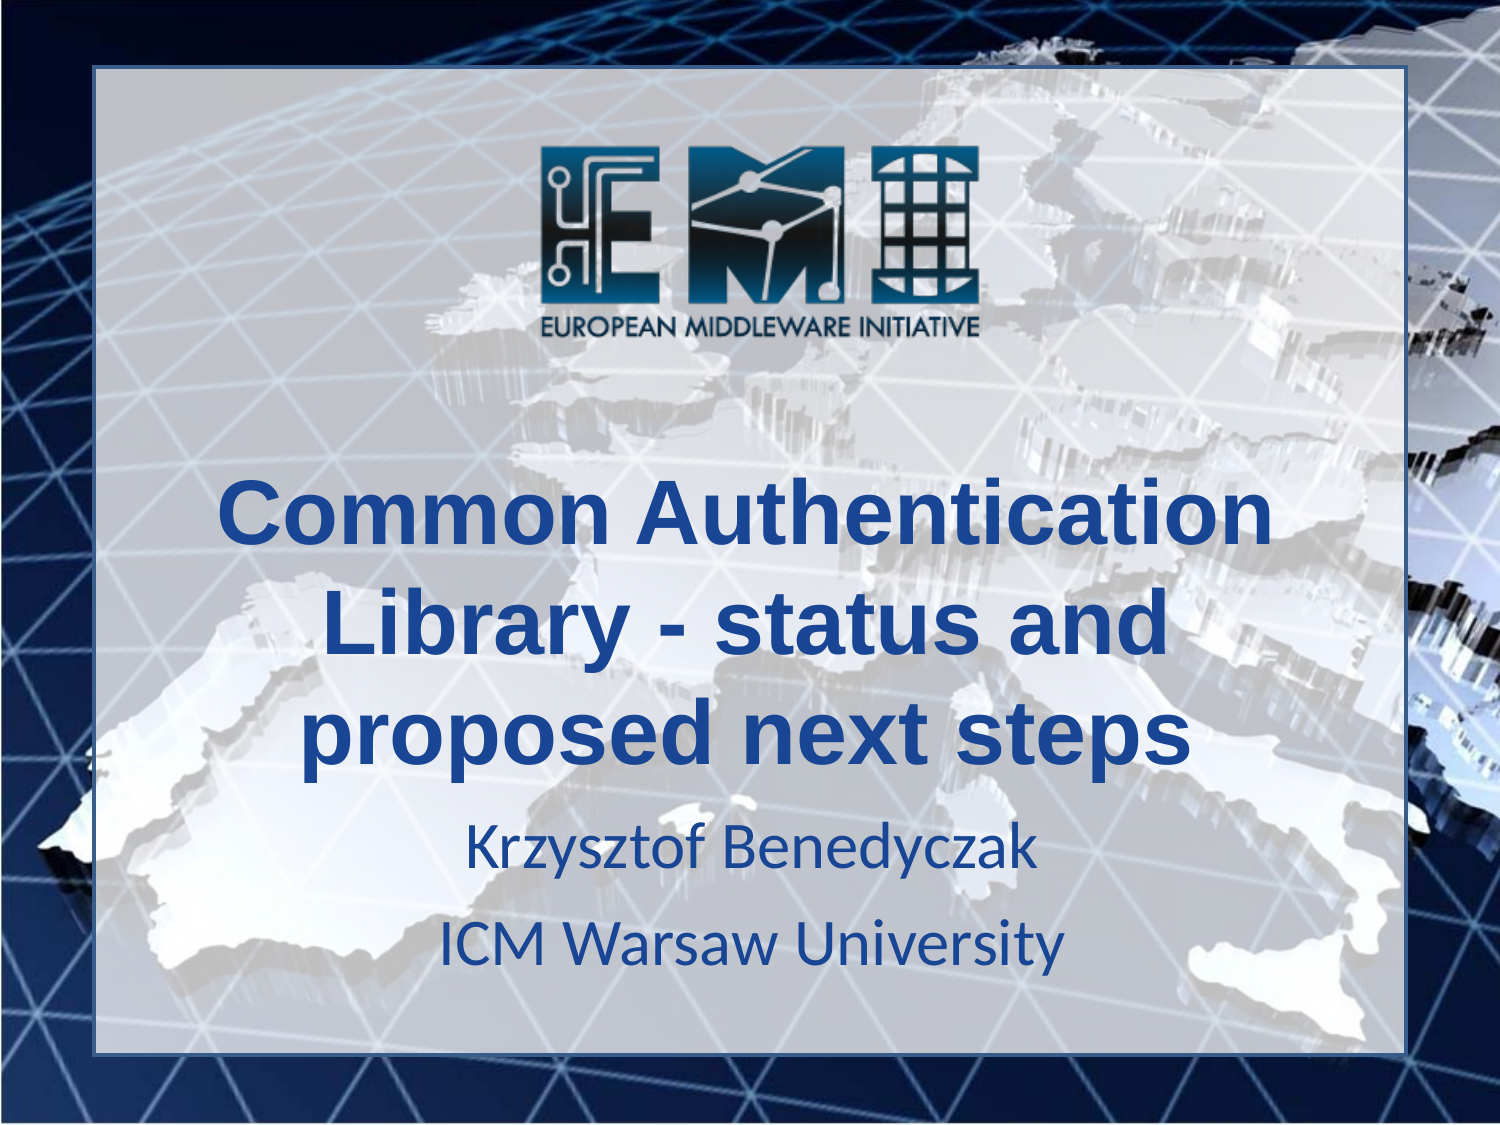

# Common Authentication Library - status and proposed next steps
Krzysztof Benedyczak
ICM Warsaw University